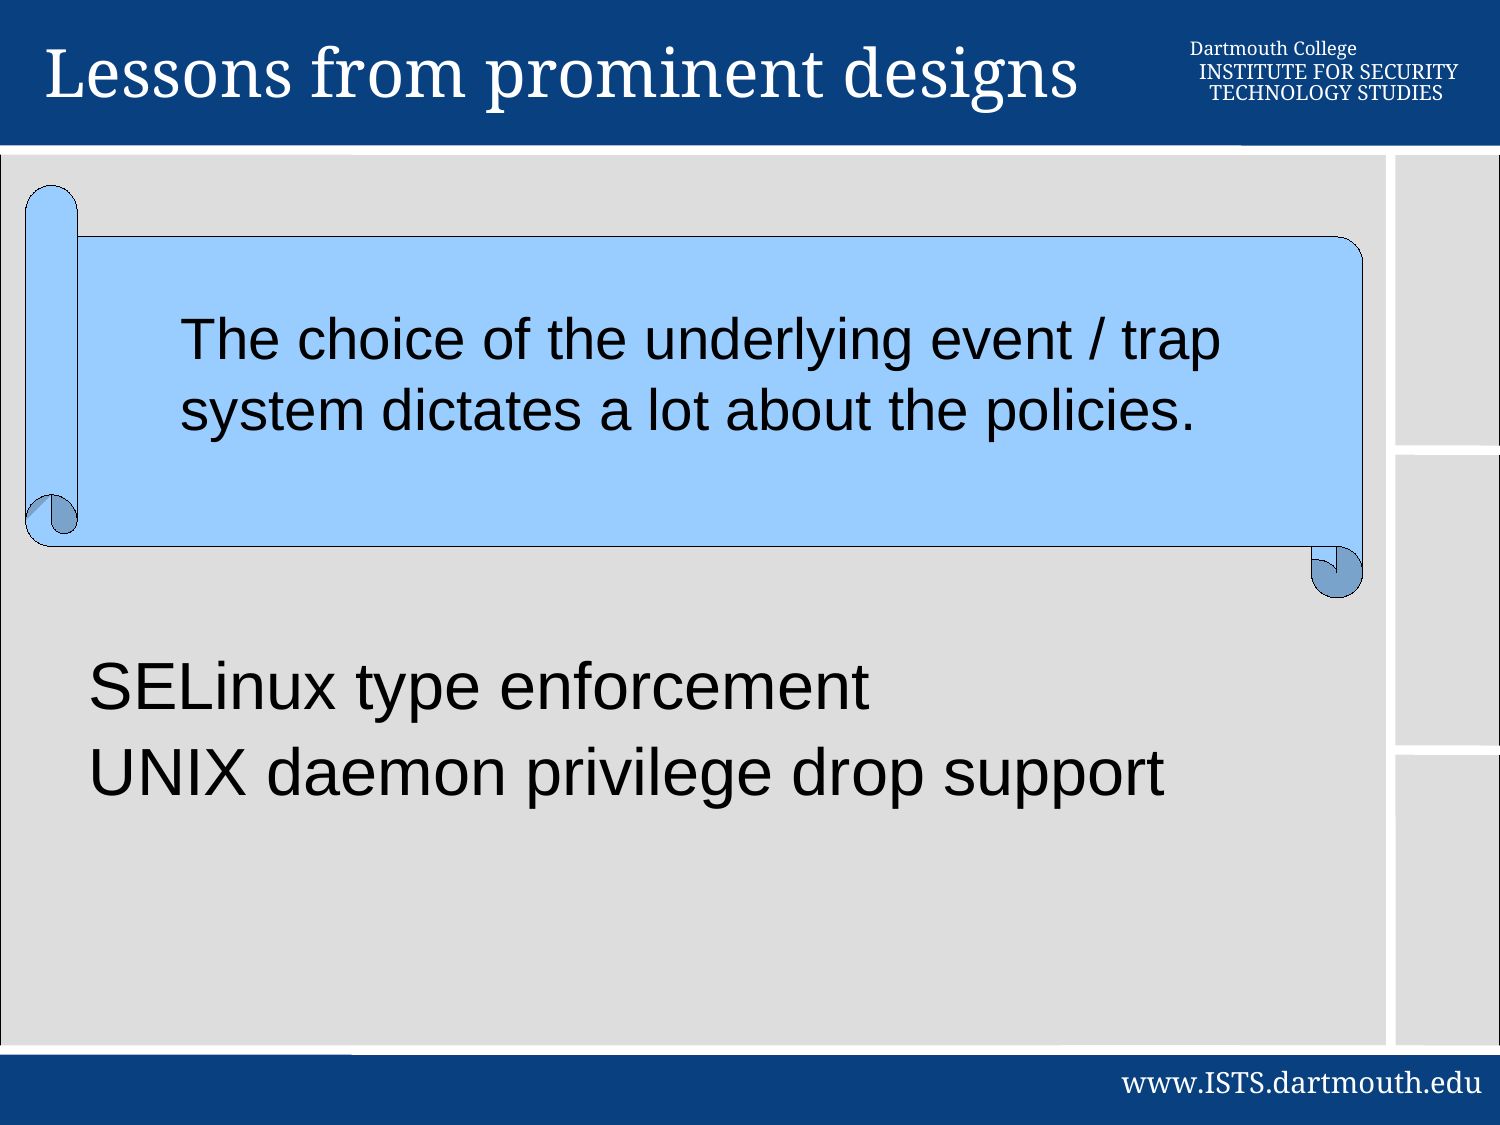

Lessons from prominent designs
Dartmouth College
INSTITUTE FOR SECURITY
TECHNOLOGY STUDIES
The choice of the underlying event / trap
system dictates a lot about the policies.
# SELinux type enforcement
UNIX daemon privilege drop support
www.ISTS.dartmouth.edu